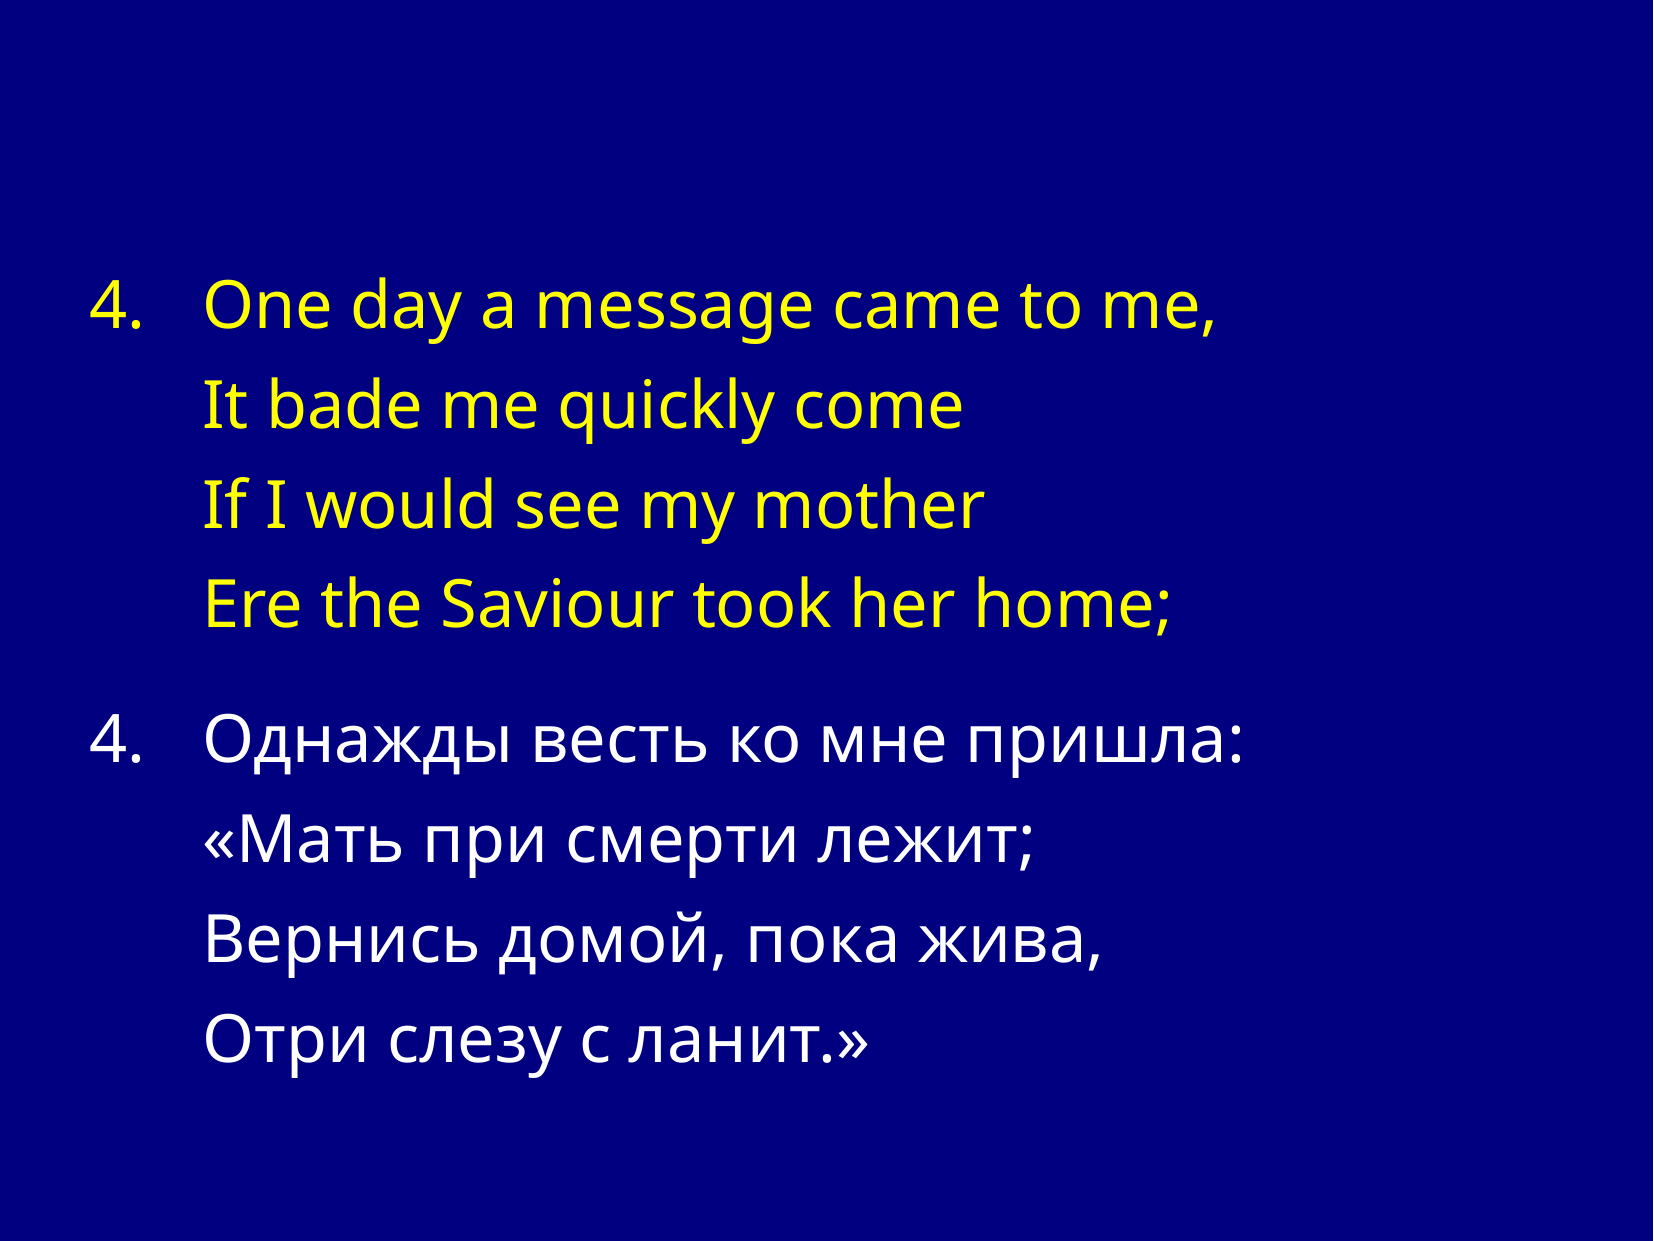

4.	One day a message came to me,
	It bade me quickly come
	If I would see my mother
	Ere the Saviour took her home;
4.	Однажды весть ко мне пришла:
	«Мать при смерти лежит;
	Вернись домой, пока жива,
	Отри слезу с ланит.»